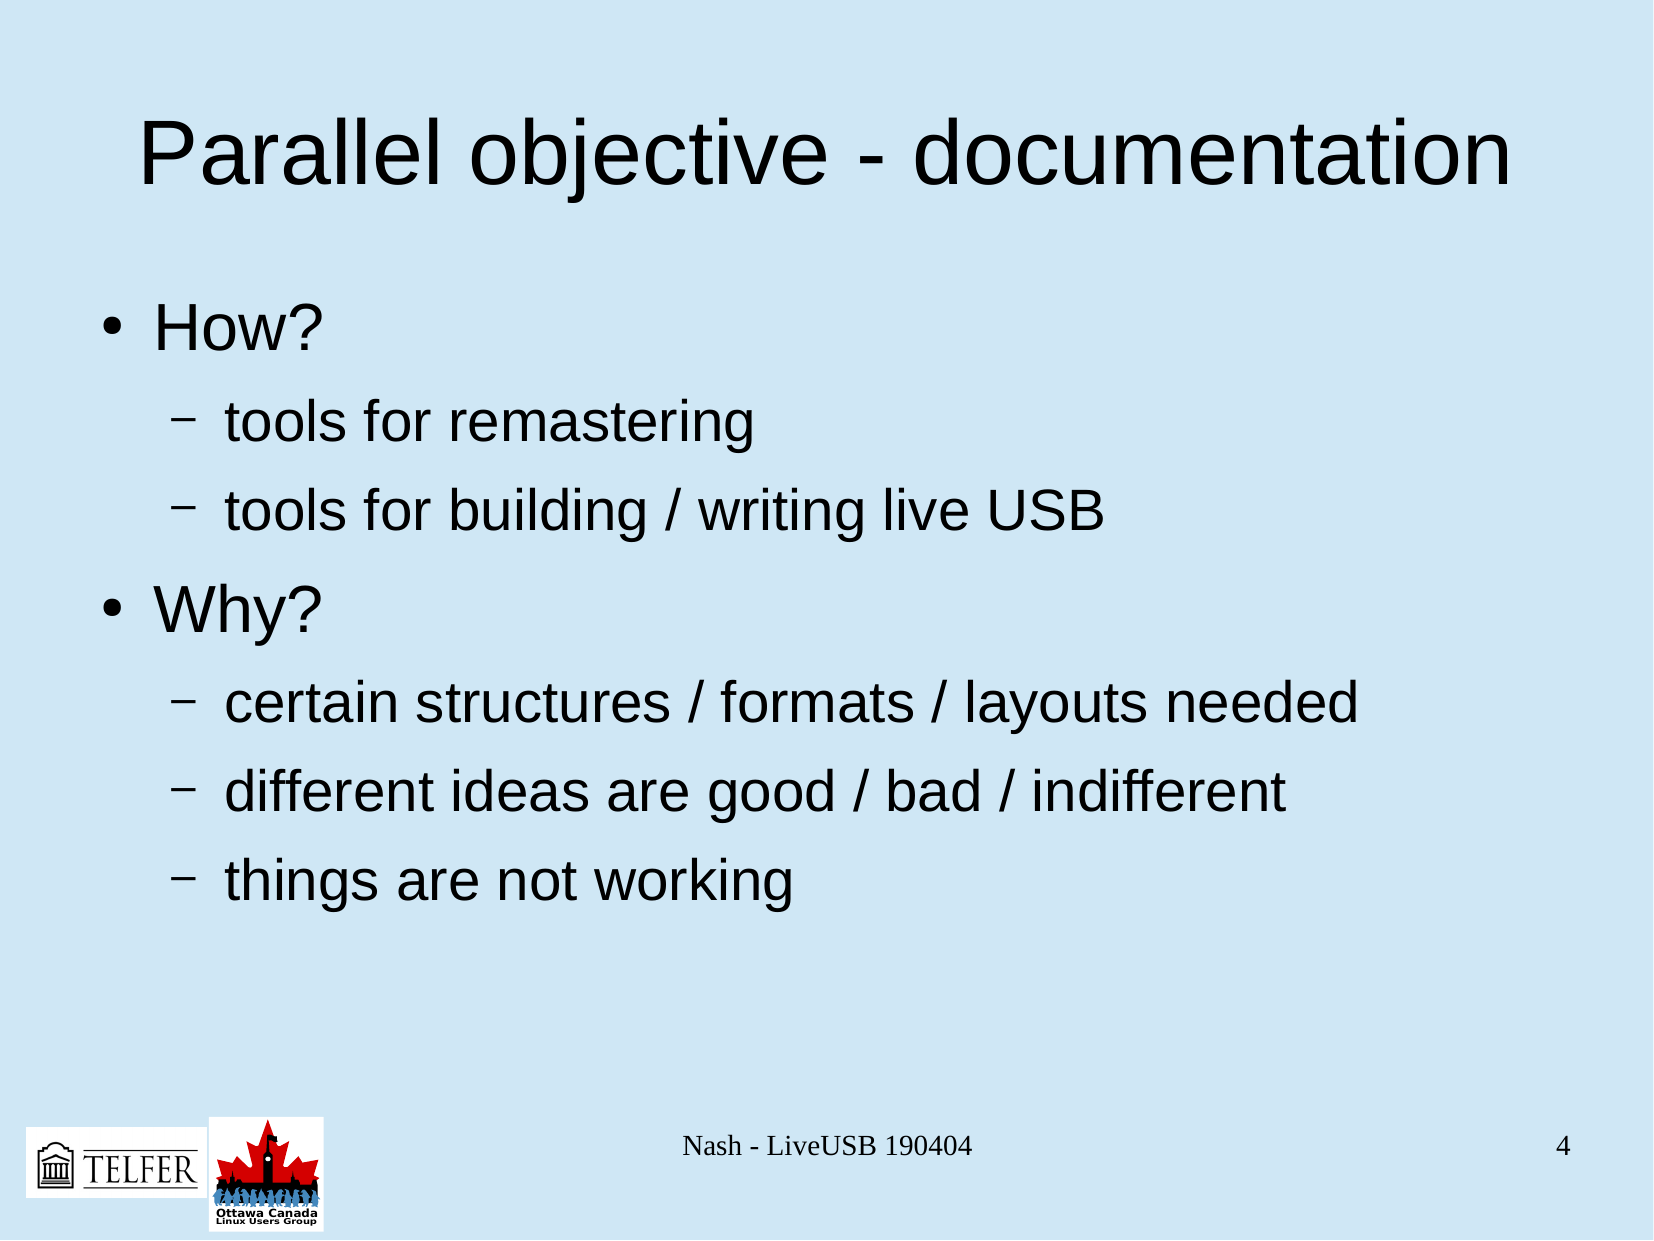

# Parallel objective - documentation
How?
tools for remastering
tools for building / writing live USB
Why?
certain structures / formats / layouts needed
different ideas are good / bad / indifferent
things are not working
Nash - LiveUSB 190404
4